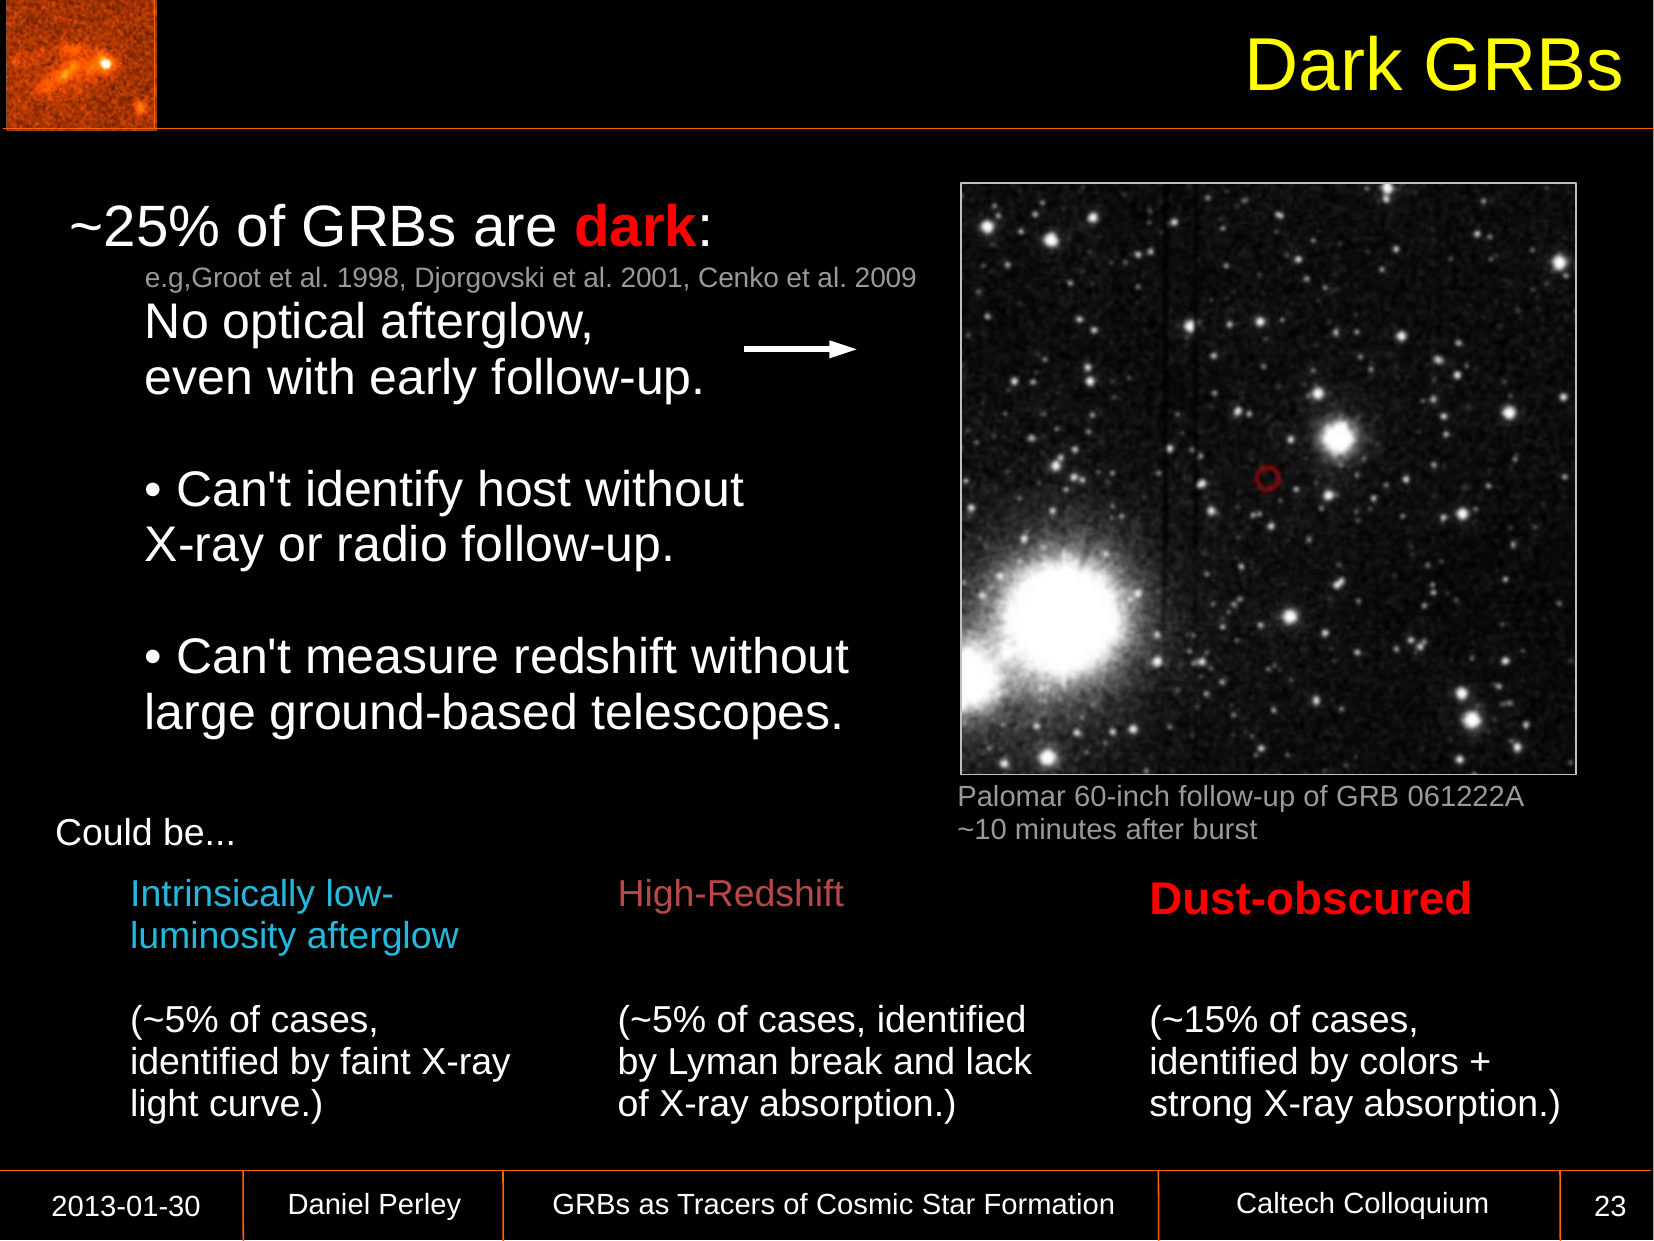

# Dark GRBs
~25% of GRBs are dark:
	e.g,Groot et al. 1998, Djorgovski et al. 2001, Cenko et al. 2009
	No optical afterglow,
	even with early follow-up.
 	• Can't identify host without
	X-ray or radio follow-up.
	• Can't measure redshift without 		large ground-based telescopes.
Palomar 60-inch follow-up of GRB 061222A
~10 minutes after burst
Could be...
Intrinsically low-luminosity afterglow
(~5% of cases, identified by faint X-ray light curve.)
High-Redshift
(~5% of cases, identified by Lyman break and lack of X-ray absorption.)
Dust-obscured
(~15% of cases, identified by colors + strong X-ray absorption.)
2013-01-30
23